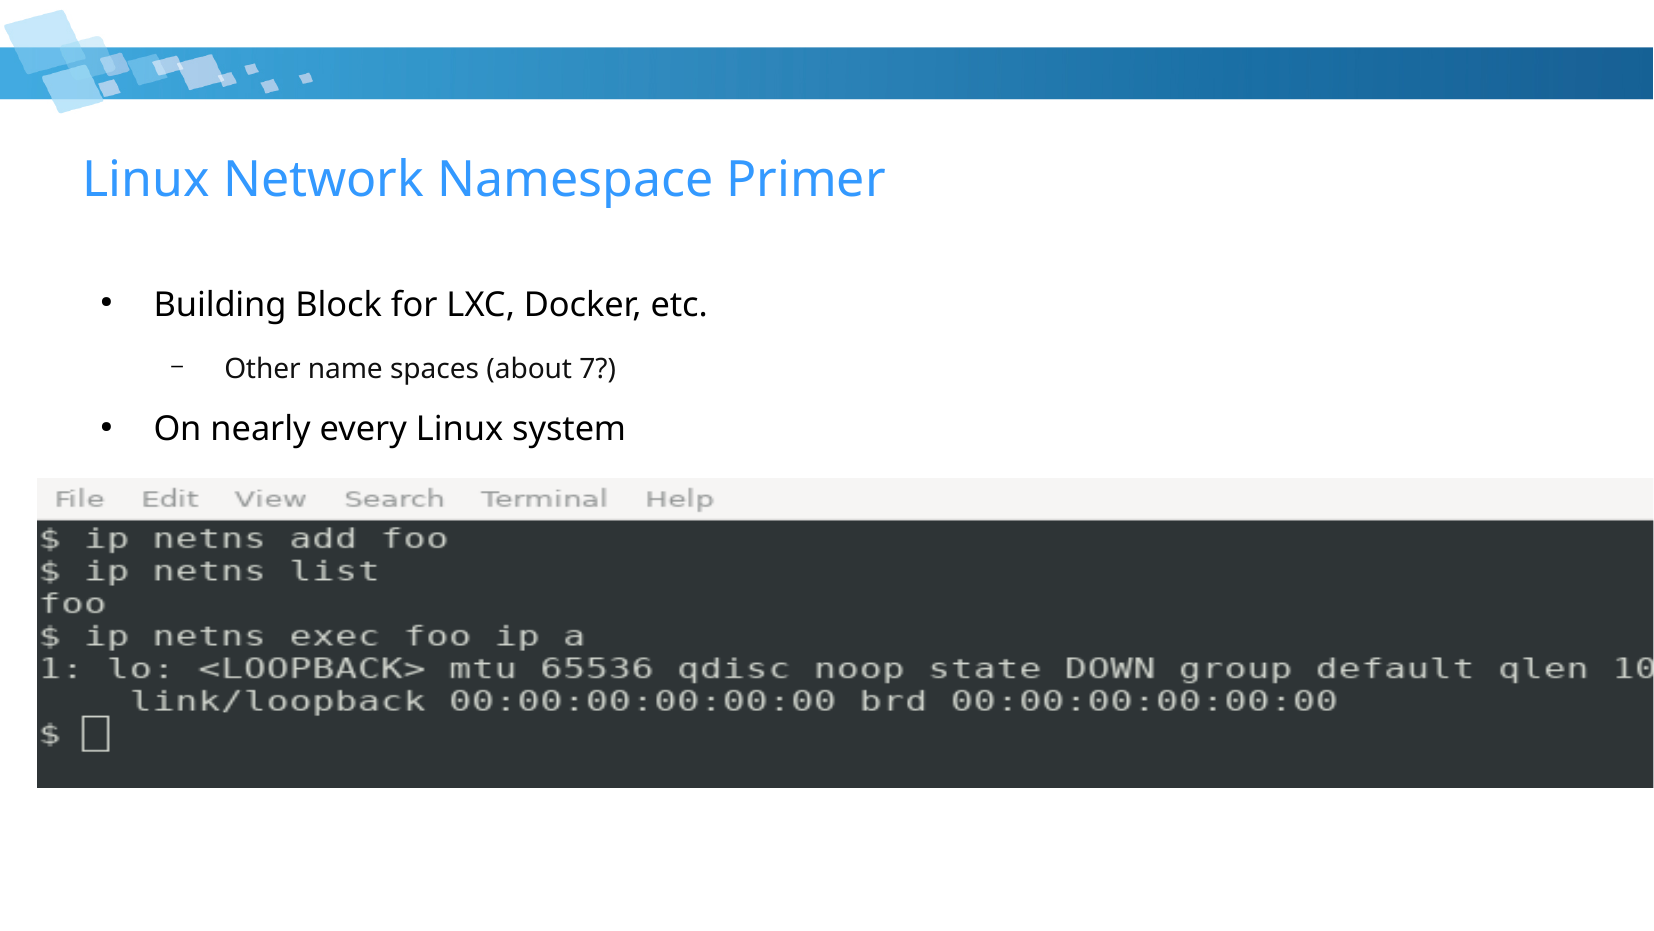

# Linux Network Namespace Primer
Building Block for LXC, Docker, etc.
Other name spaces (about 7?)
On nearly every Linux system